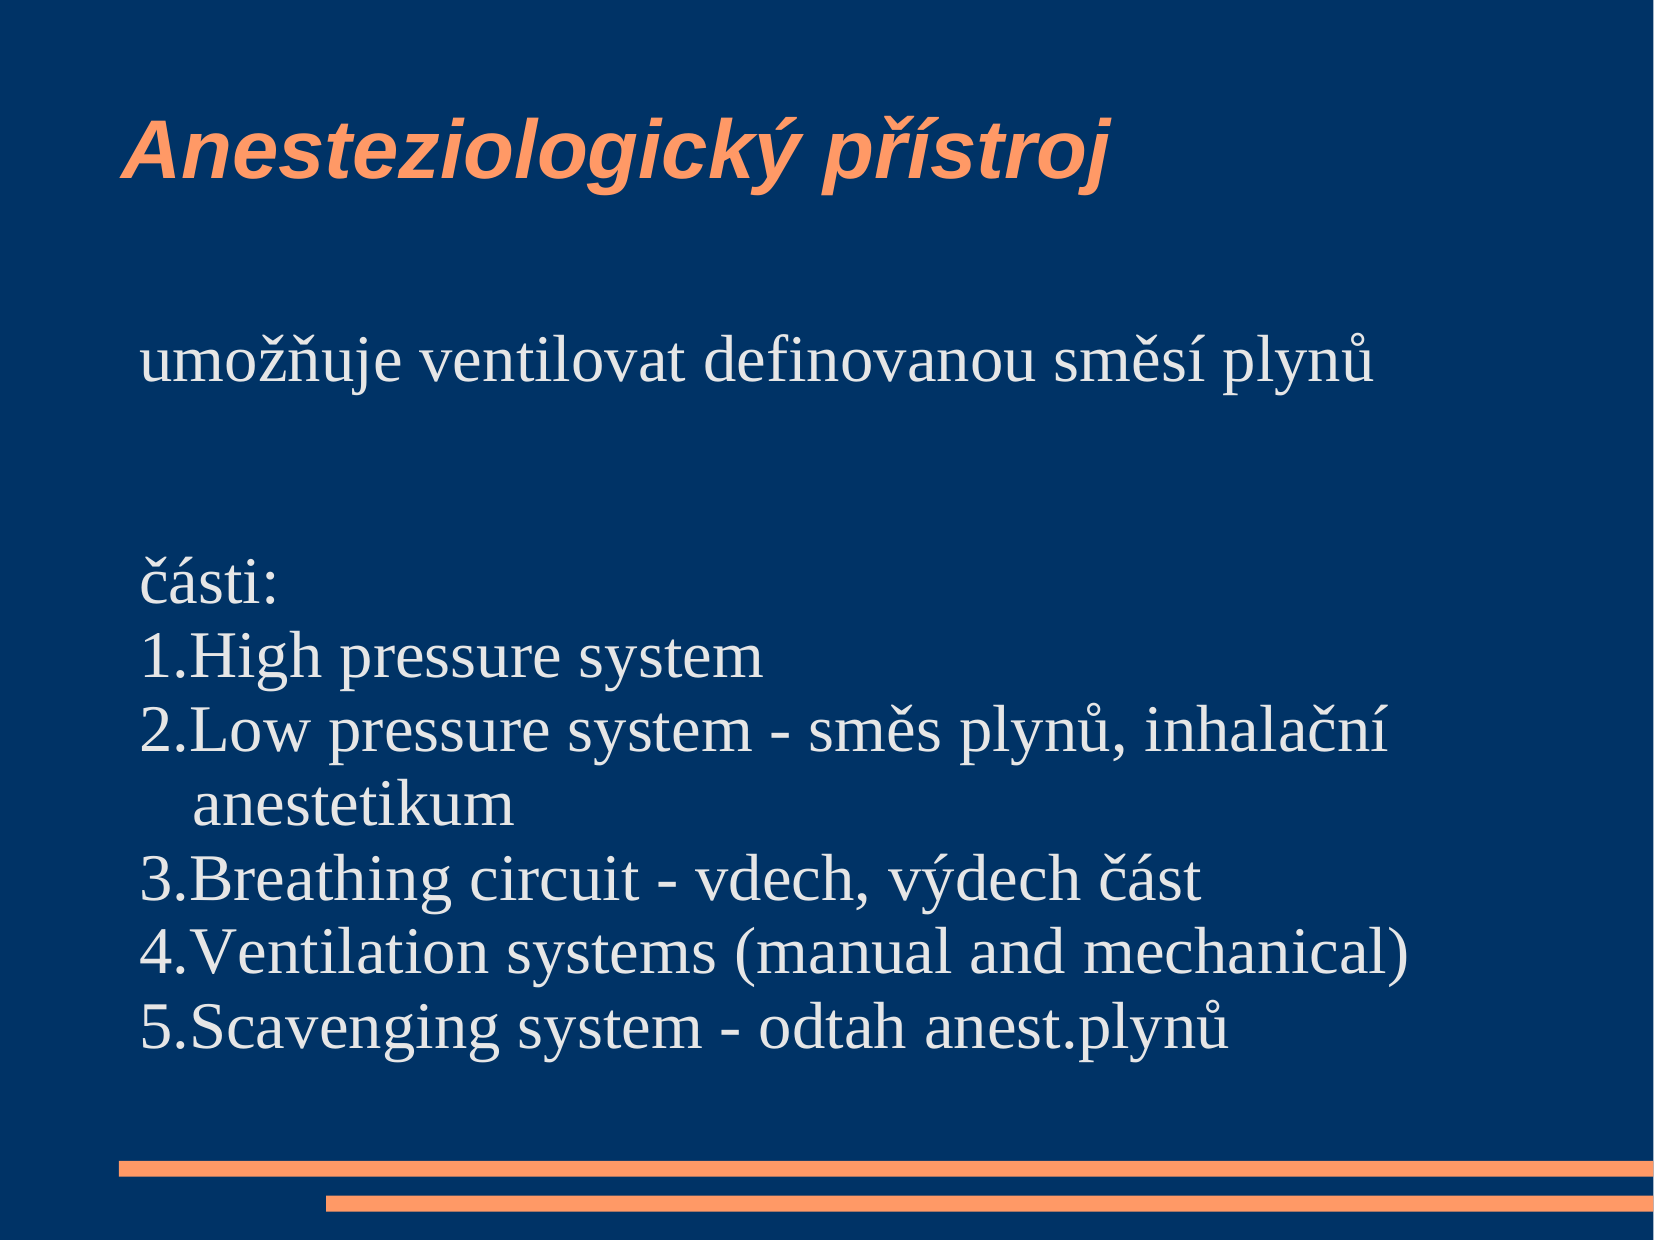

# Anesteziologický přístroj
umožňuje ventilovat definovanou směsí plynů
části:
1.High pressure system
2.Low pressure system - směs plynů, inhalační anestetikum
3.Breathing circuit - vdech, výdech část
4.Ventilation systems (manual and mechanical)
5.Scavenging system - odtah anest.plynů